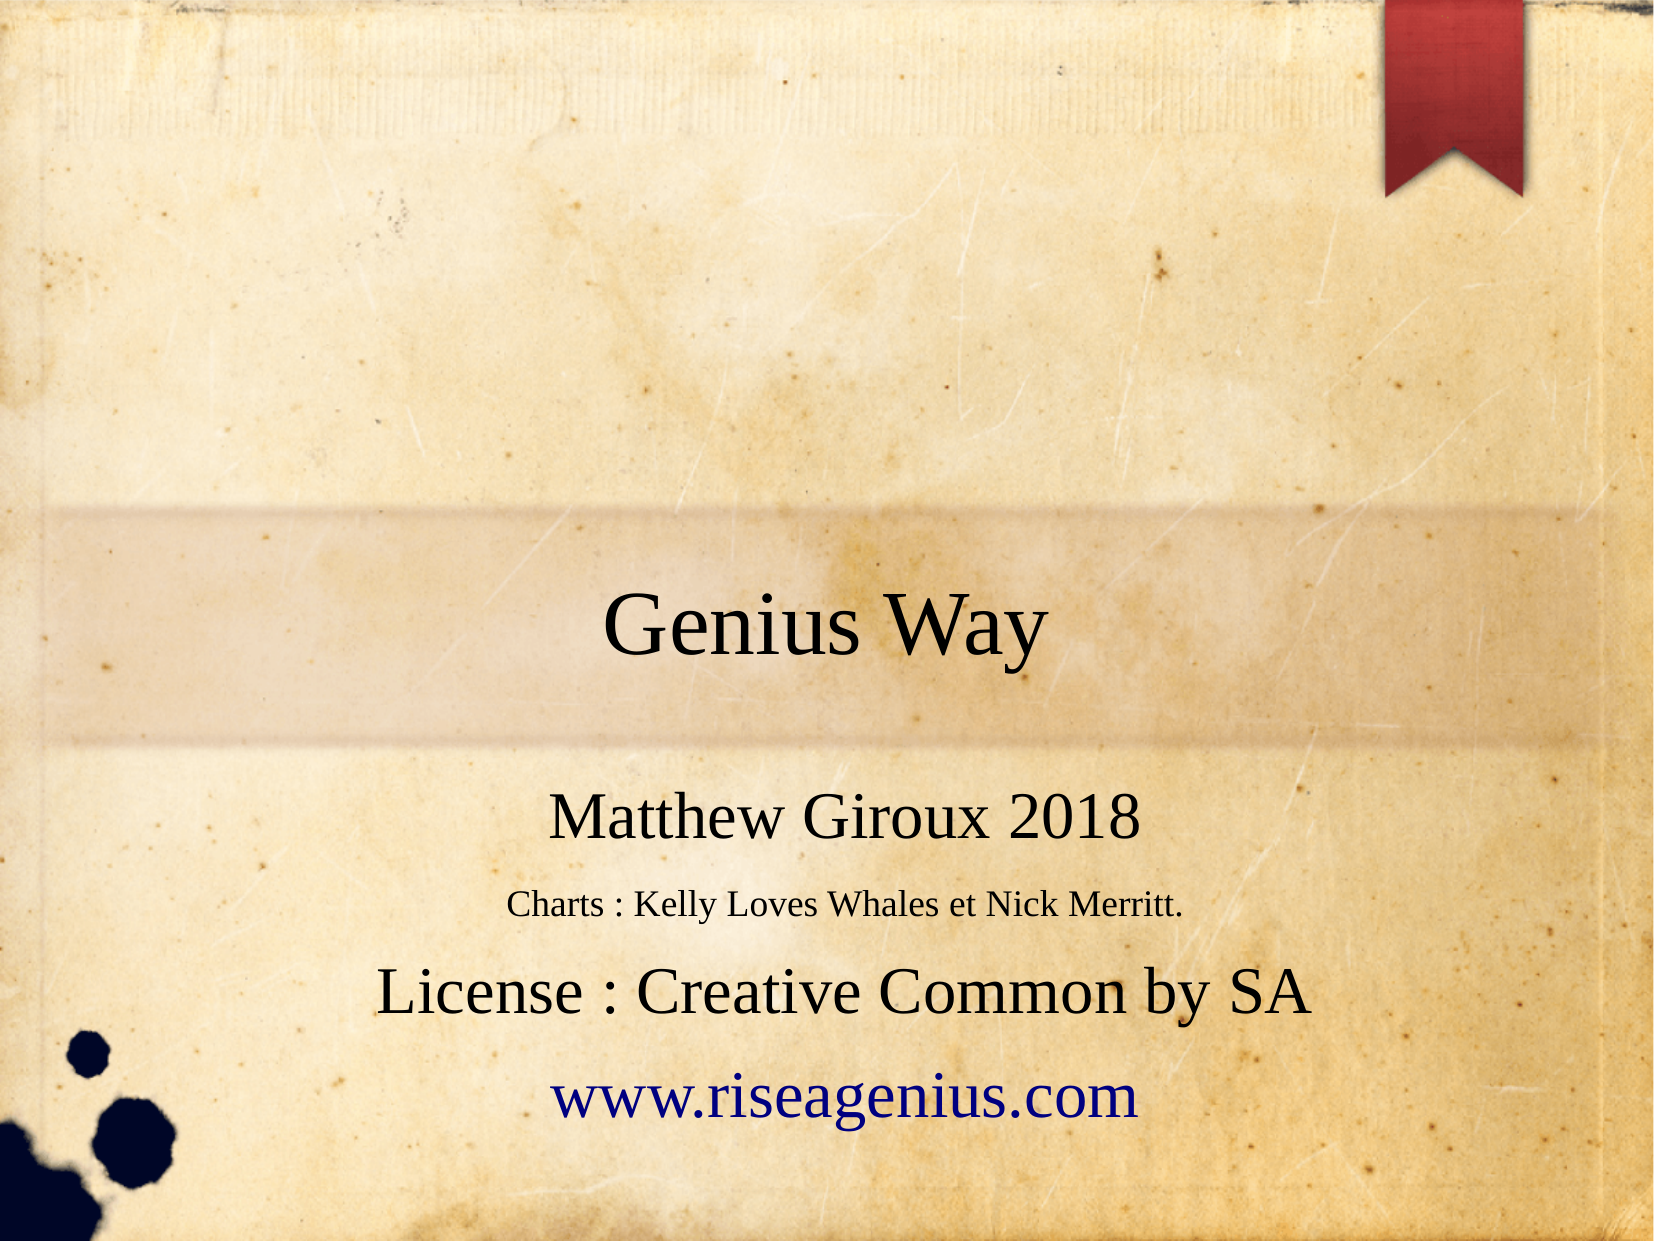

# Genius Way
Matthew Giroux 2018
Charts : Kelly Loves Whales et Nick Merritt.
License : Creative Common by SA
www.riseagenius.com